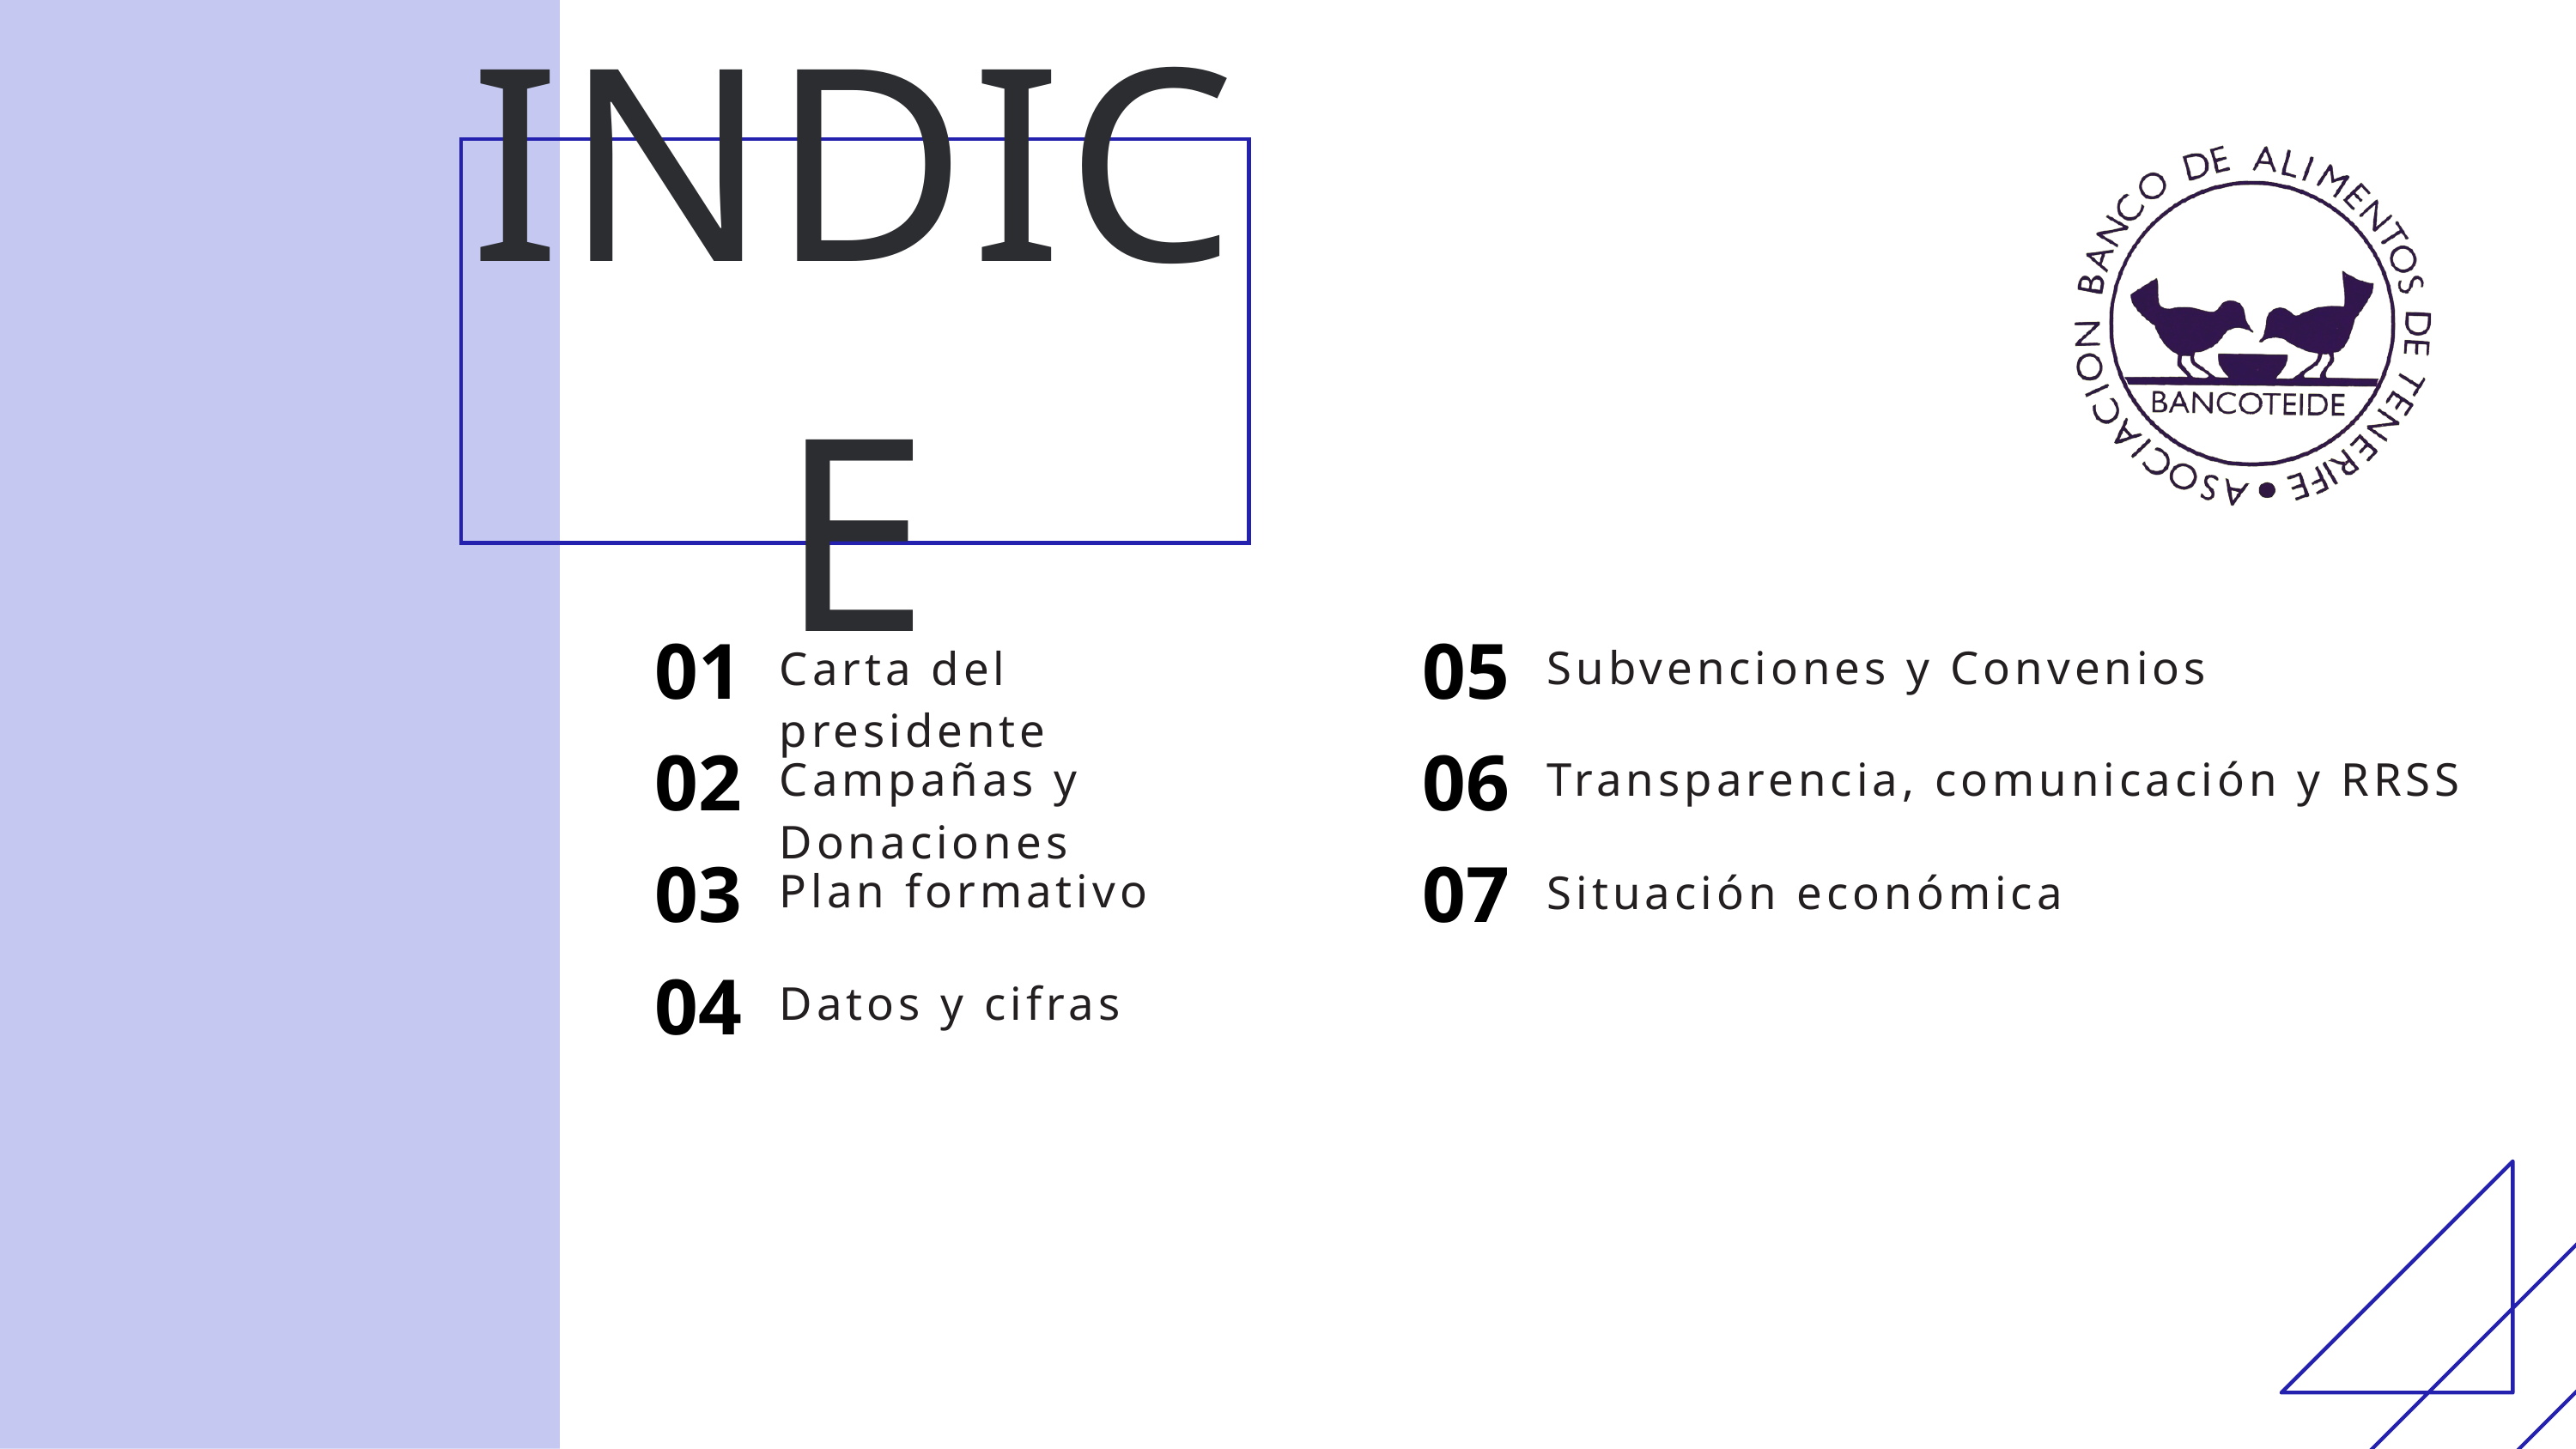

INDICE
01
05
Subvenciones y Convenios
Carta del presidente
02
06
Campañas y Donaciones
Transparencia, comunicación y RRSS
03
07
Plan formativo
Situación económica
04
Datos y cifras